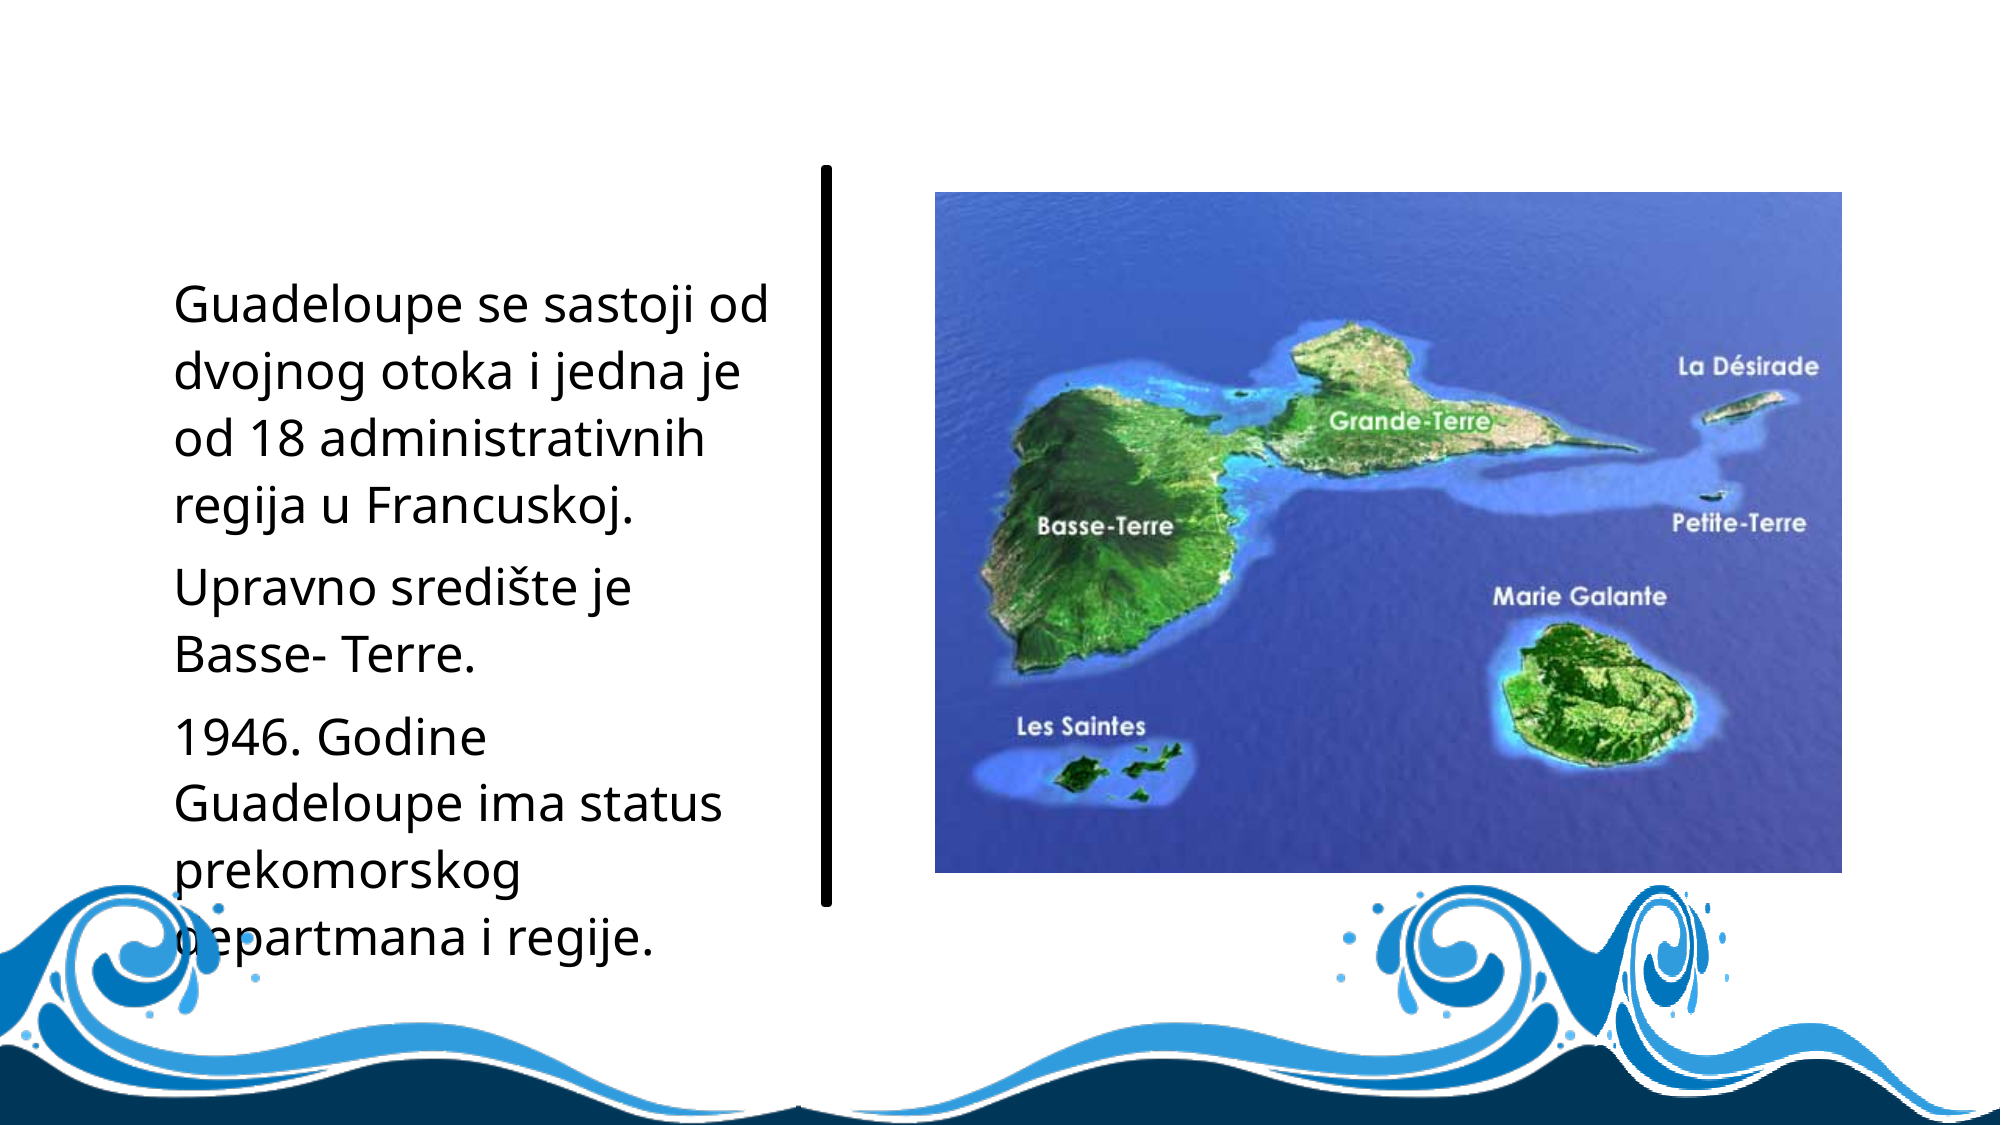

# Guadeloupe se sastoji od dvojnog otoka i jedna je od 18 administrativnih regija u Francuskoj.
Upravno središte je Basse- Terre.
1946. Godine Guadeloupe ima status prekomorskog departmana i regije.